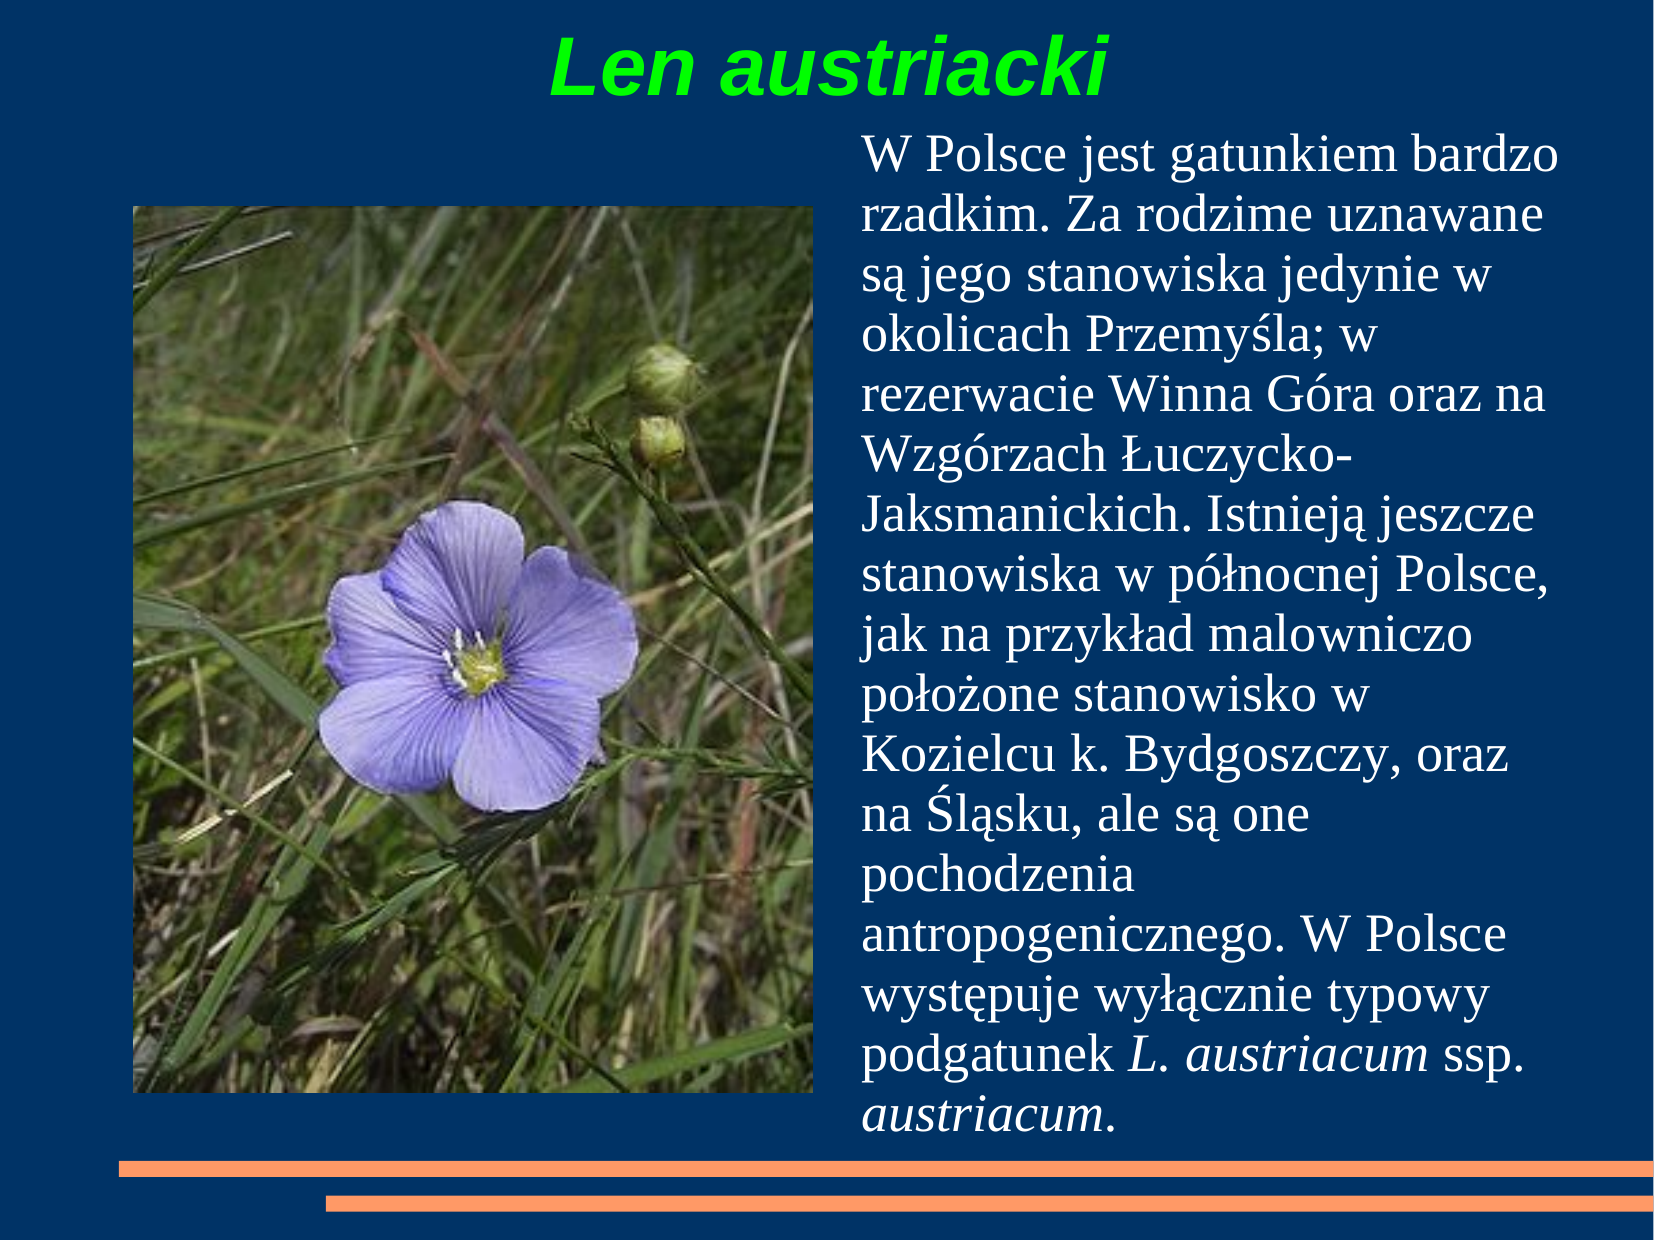

# Len austriacki
W Polsce jest gatunkiem bardzo rzadkim. Za rodzime uznawane są jego stanowiska jedynie w okolicach Przemyśla; w rezerwacie Winna Góra oraz na Wzgórzach Łuczycko-Jaksmanickich. Istnieją jeszcze stanowiska w północnej Polsce, jak na przykład malowniczo położone stanowisko w Kozielcu k. Bydgoszczy, oraz na Śląsku, ale są one pochodzenia antropogenicznego. W Polsce występuje wyłącznie typowy podgatunek L. austriacum ssp. austriacum.